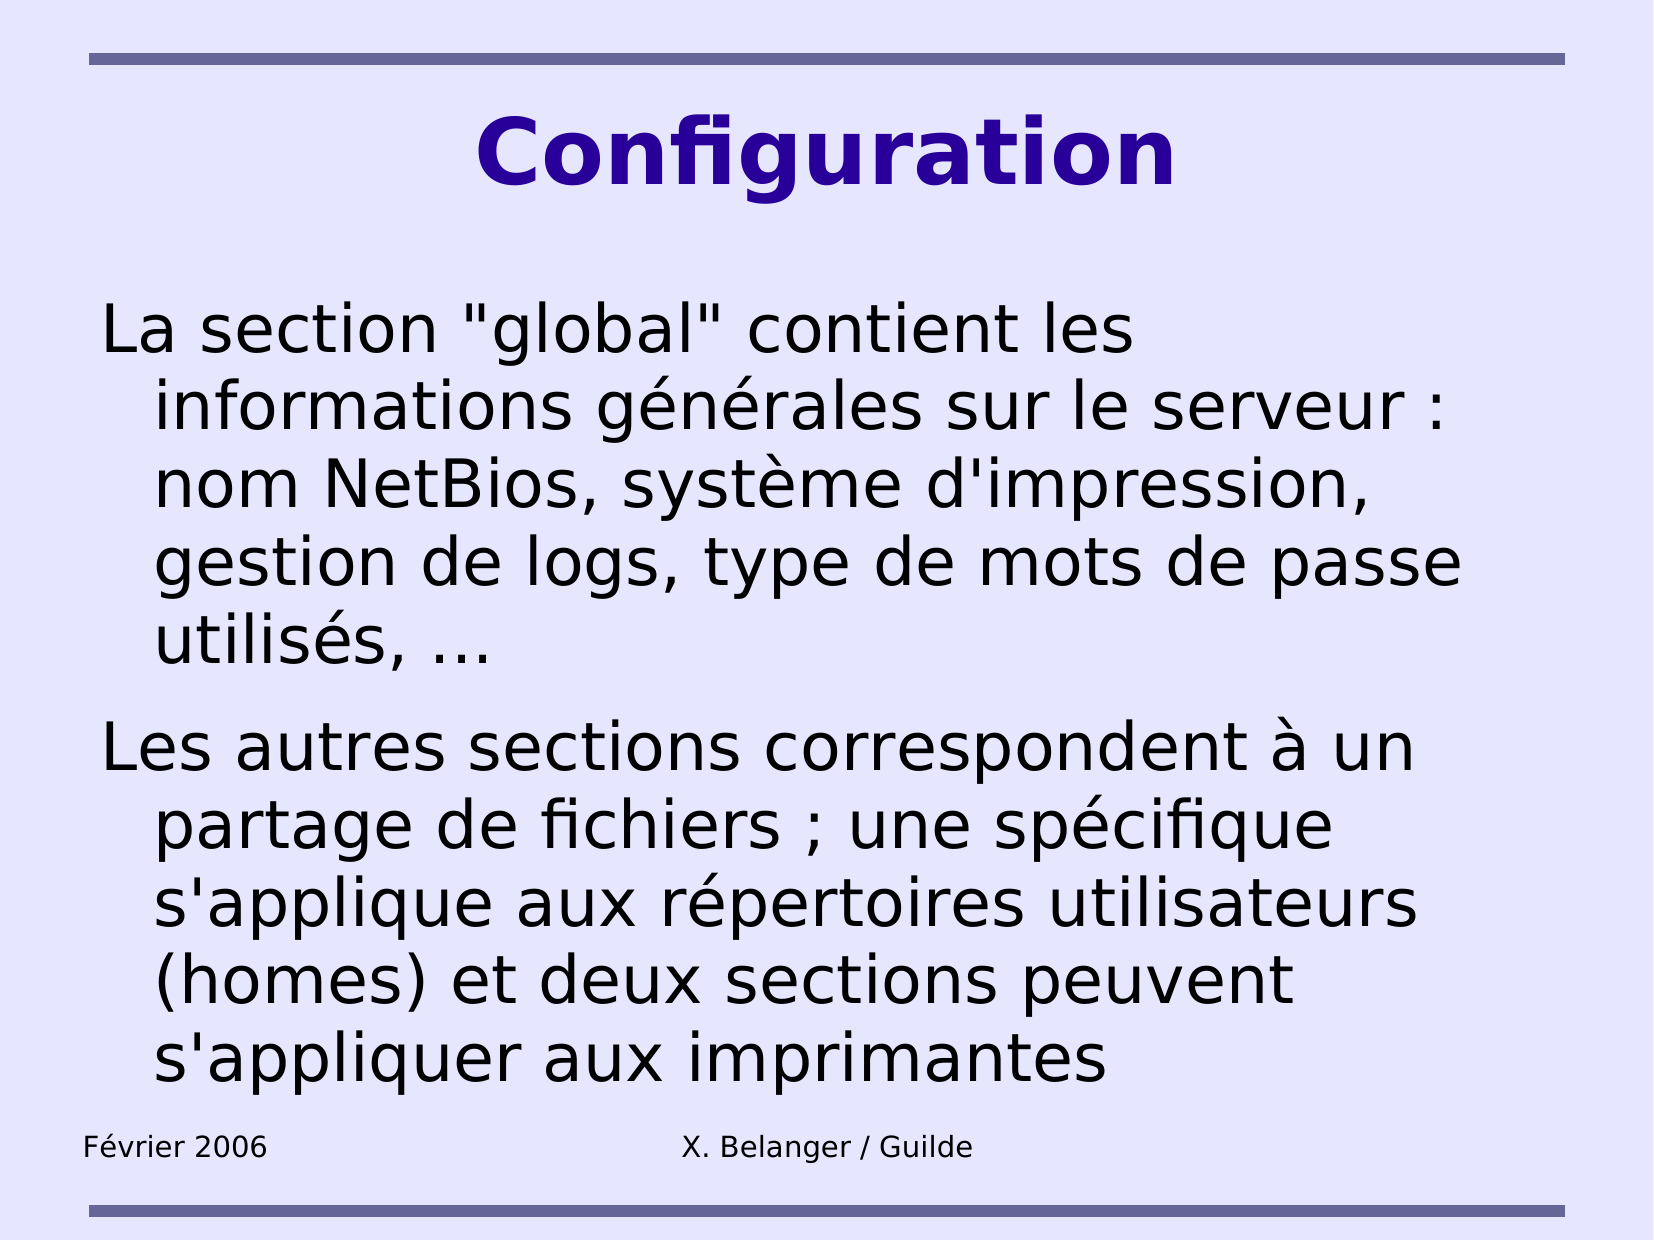

# Configuration
La section "global" contient les informations générales sur le serveur : nom NetBios, système d'impression, gestion de logs, type de mots de passe utilisés, ...
Les autres sections correspondent à un partage de fichiers ; une spécifique s'applique aux répertoires utilisateurs (homes) et deux sections peuvent s'appliquer aux imprimantes